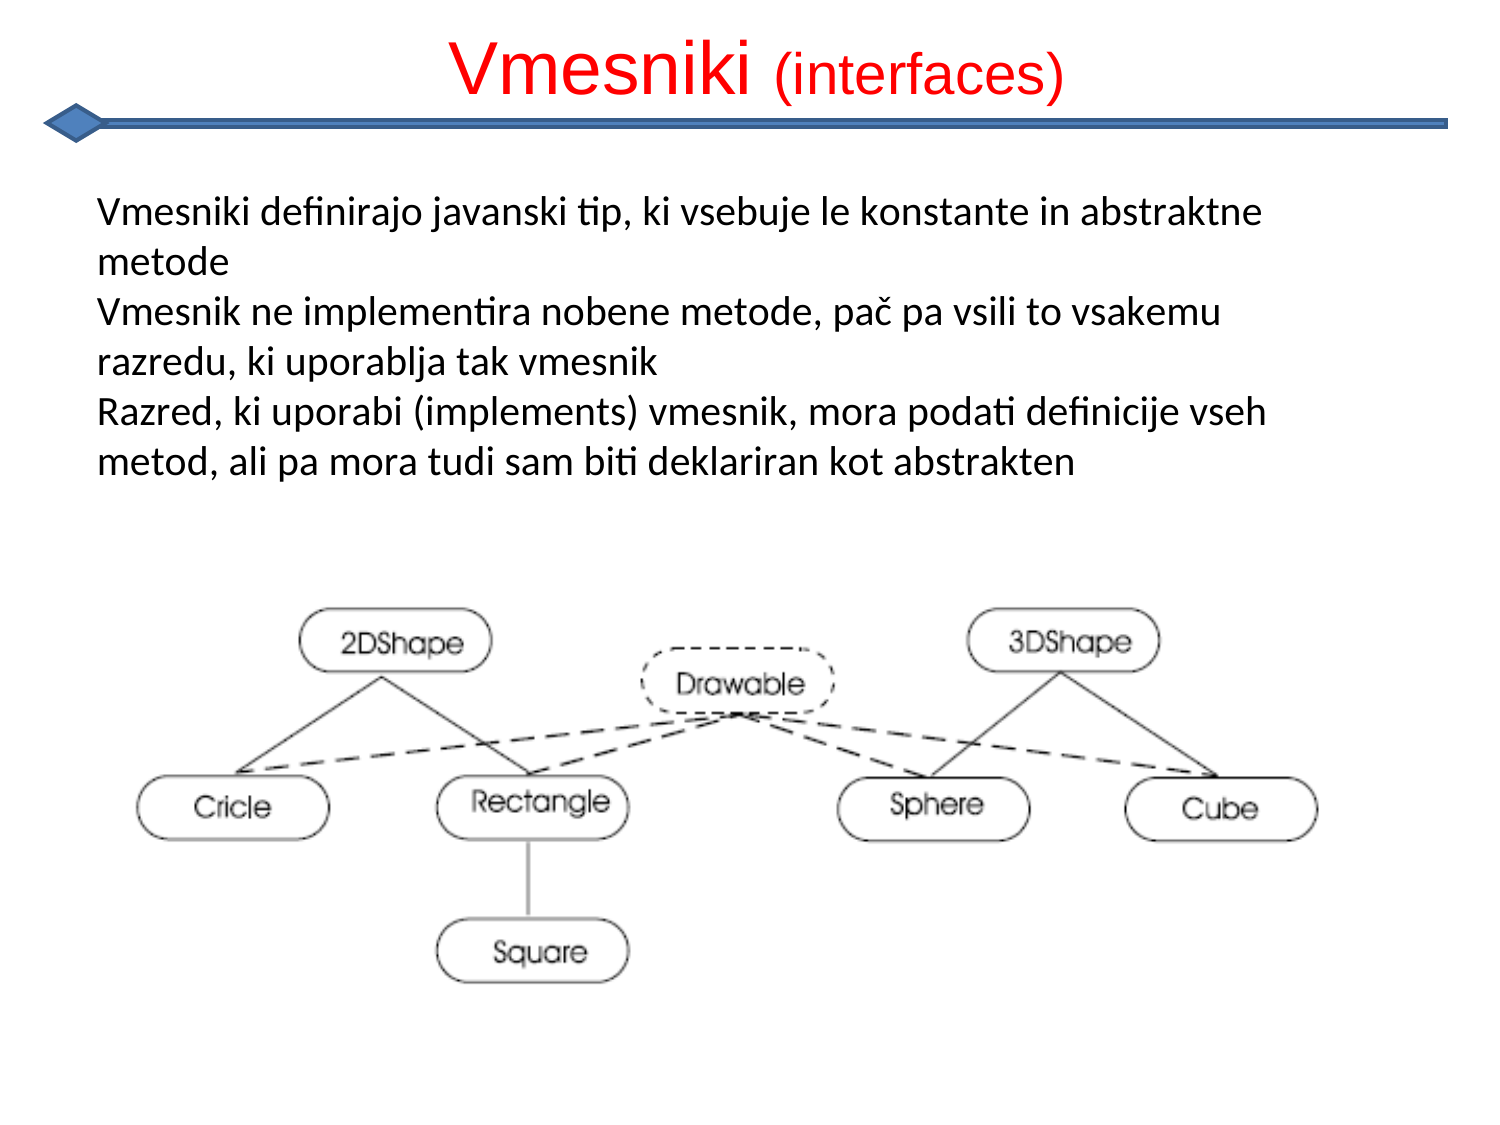

# Vmesniki (interfaces)
Vmesniki definirajo javanski tip, ki vsebuje le konstante in abstraktne metode
Vmesnik ne implementira nobene metode, pač pa vsili to vsakemu razredu, ki uporablja tak vmesnik
Razred, ki uporabi (implements) vmesnik, mora podati definicije vseh metod, ali pa mora tudi sam biti deklariran kot abstrakten